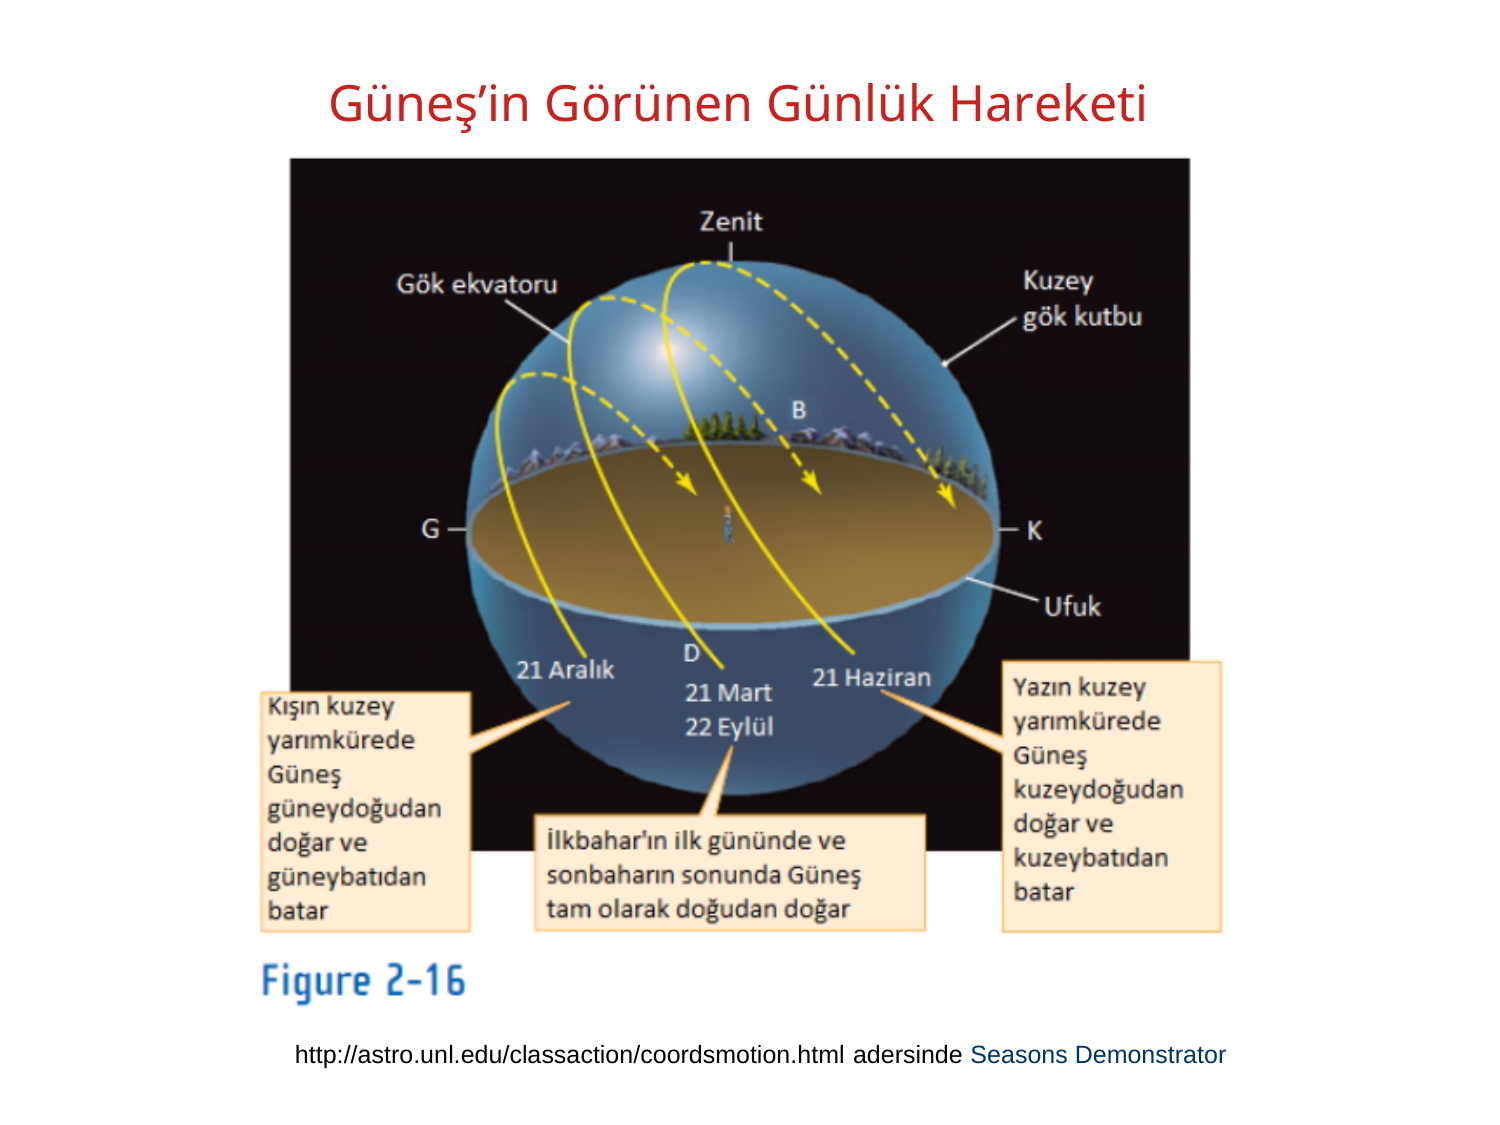

Güneş’in Görünen Günlük Hareketi
 http://astro.unl.edu/classaction/coordsmotion.html adersinde Seasons Demonstrator